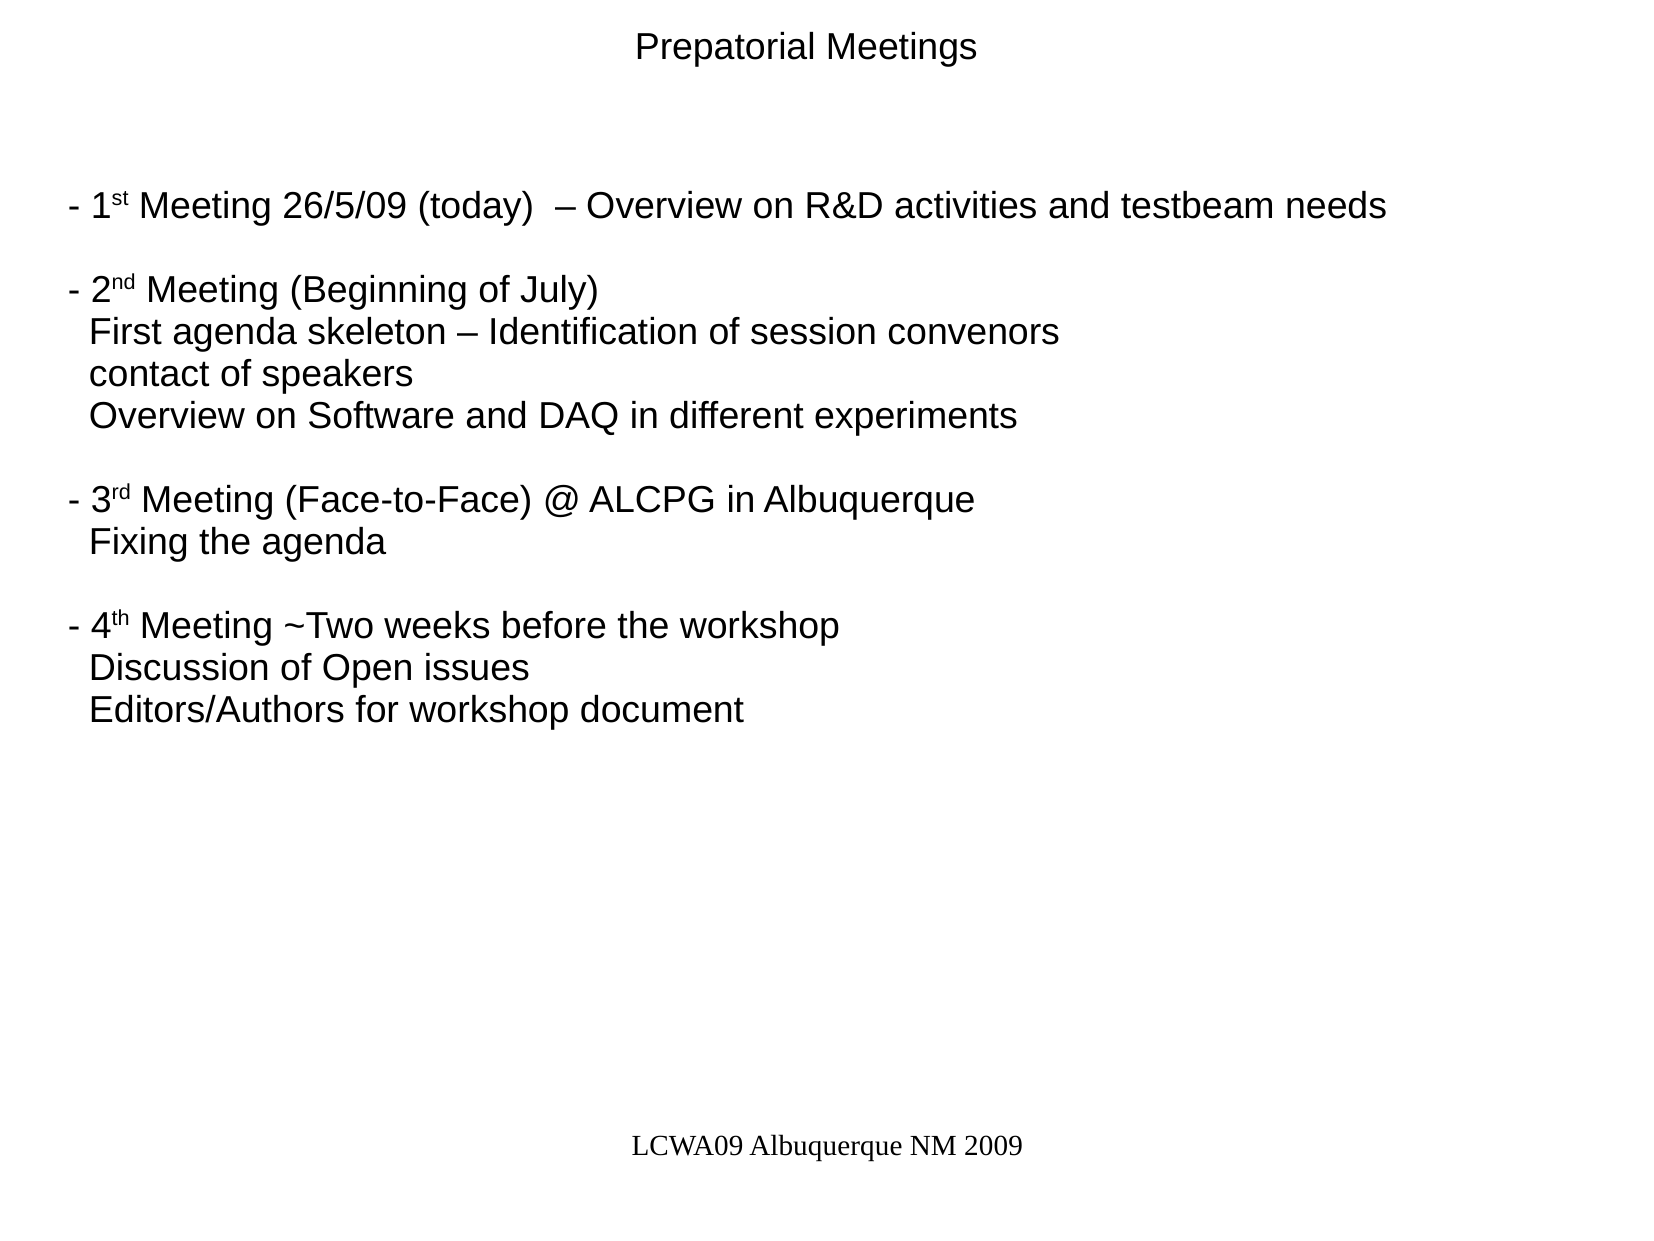

Prepatorial Meetings
- 1st Meeting 26/5/09 (today) – Overview on R&D activities and testbeam needs
- 2nd Meeting (Beginning of July)
 First agenda skeleton – Identification of session convenors
 contact of speakers
 Overview on Software and DAQ in different experiments
- 3rd Meeting (Face-to-Face) @ ALCPG in Albuquerque
 Fixing the agenda
- 4th Meeting ~Two weeks before the workshop
 Discussion of Open issues
 Editors/Authors for workshop document